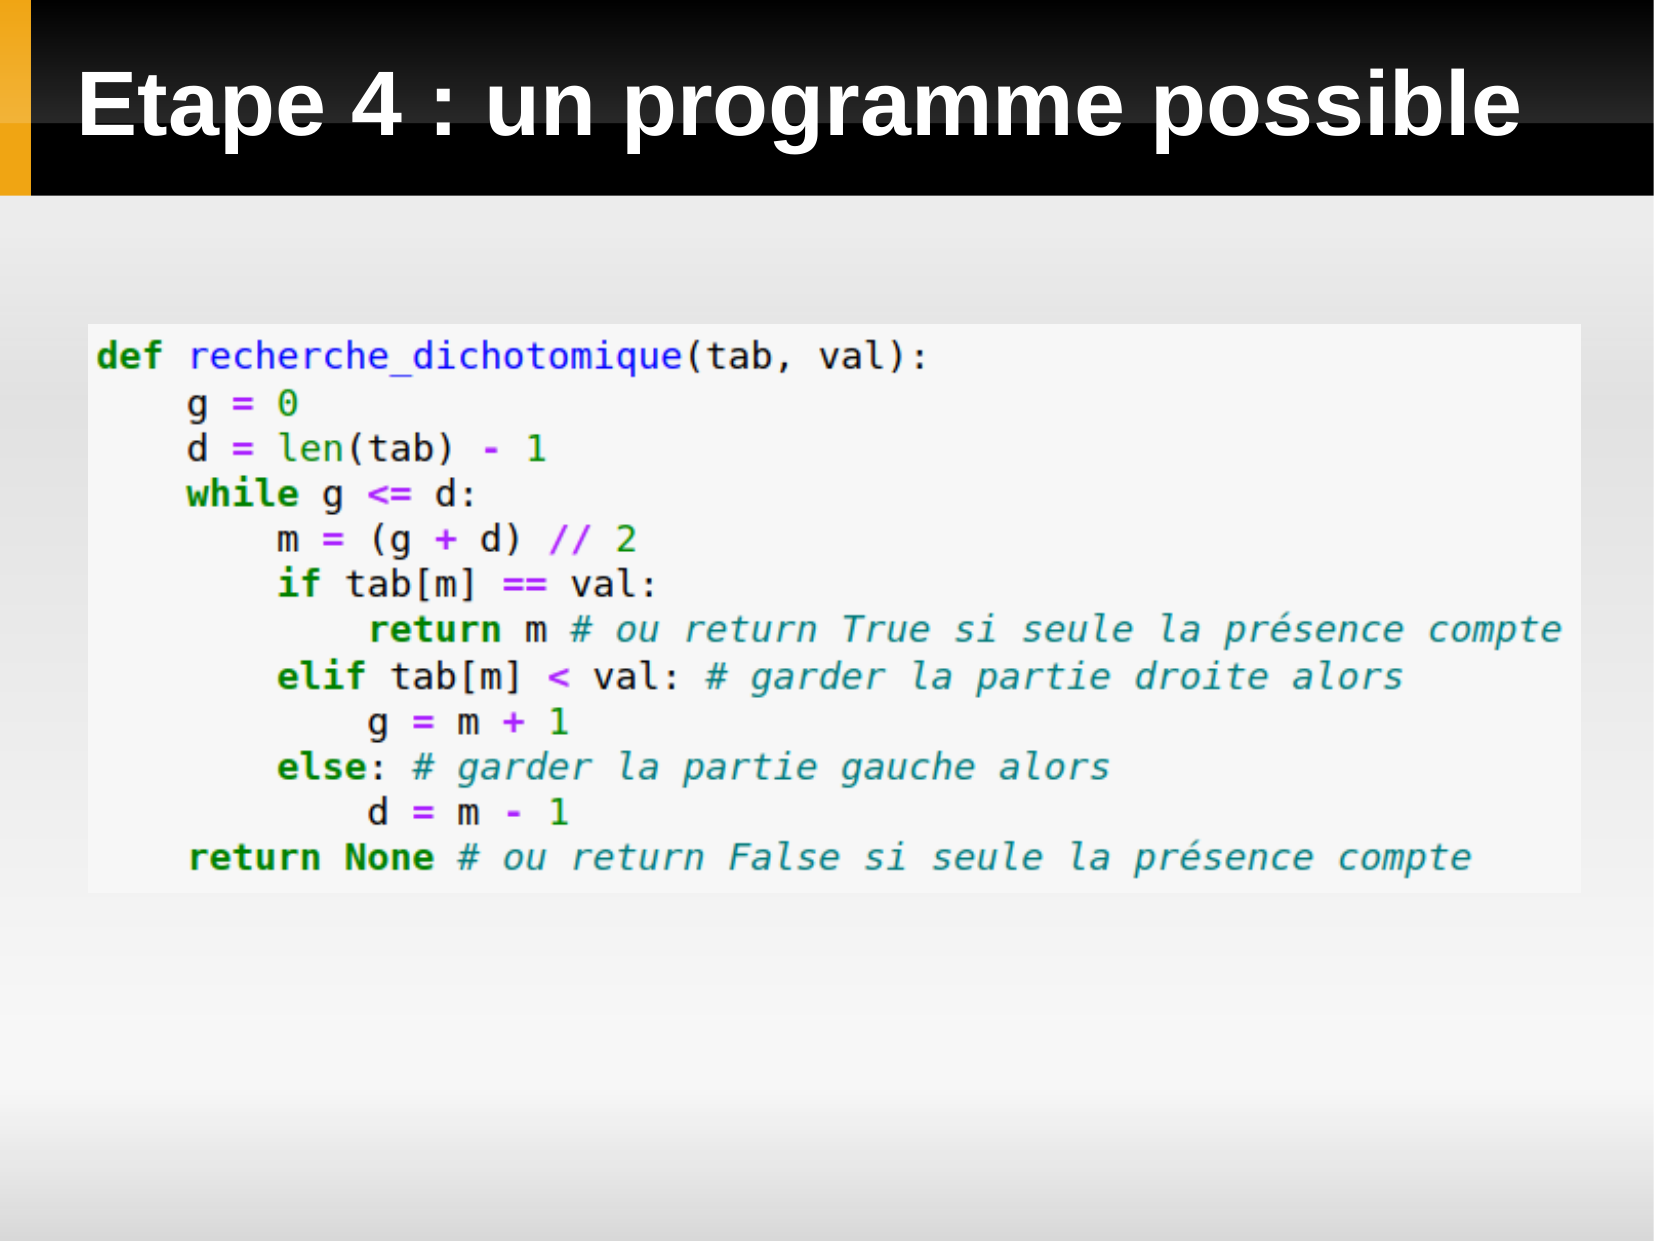

Etape 4 : un programme possible
#